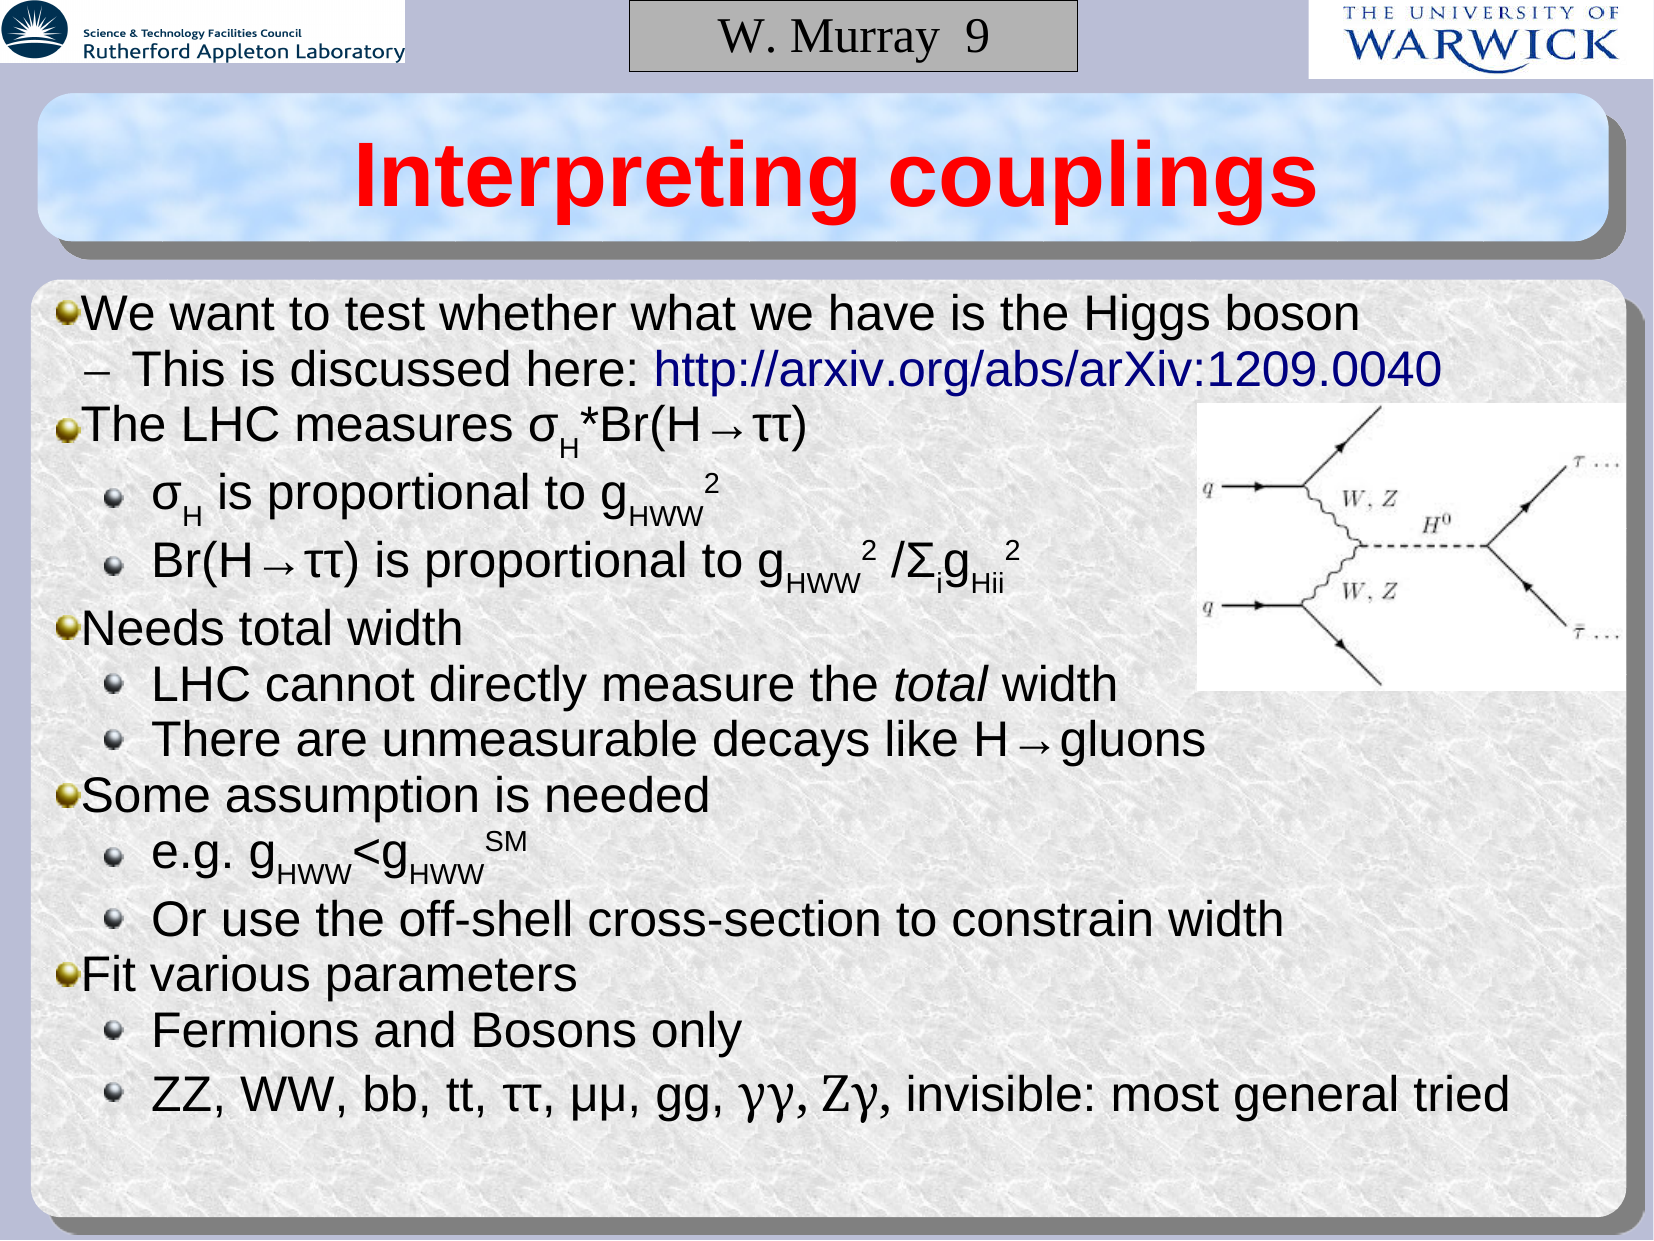

# Interpreting couplings
We want to test whether what we have is the Higgs boson
This is discussed here: http://arxiv.org/abs/arXiv:1209.0040
The LHC measures σH*Br(H→ττ)
σH is proportional to gHWW2
Br(H→ττ) is proportional to gHWW2 /ΣigHii2
Needs total width
LHC cannot directly measure the total width
There are unmeasurable decays like H→gluons
Some assumption is needed
e.g. gHWW<gHWWSM
Or use the off-shell cross-section to constrain width
Fit various parameters
Fermions and Bosons only
ZZ, WW, bb, tt, ττ, μμ, gg, γγ, Zγ, invisible: most general tried